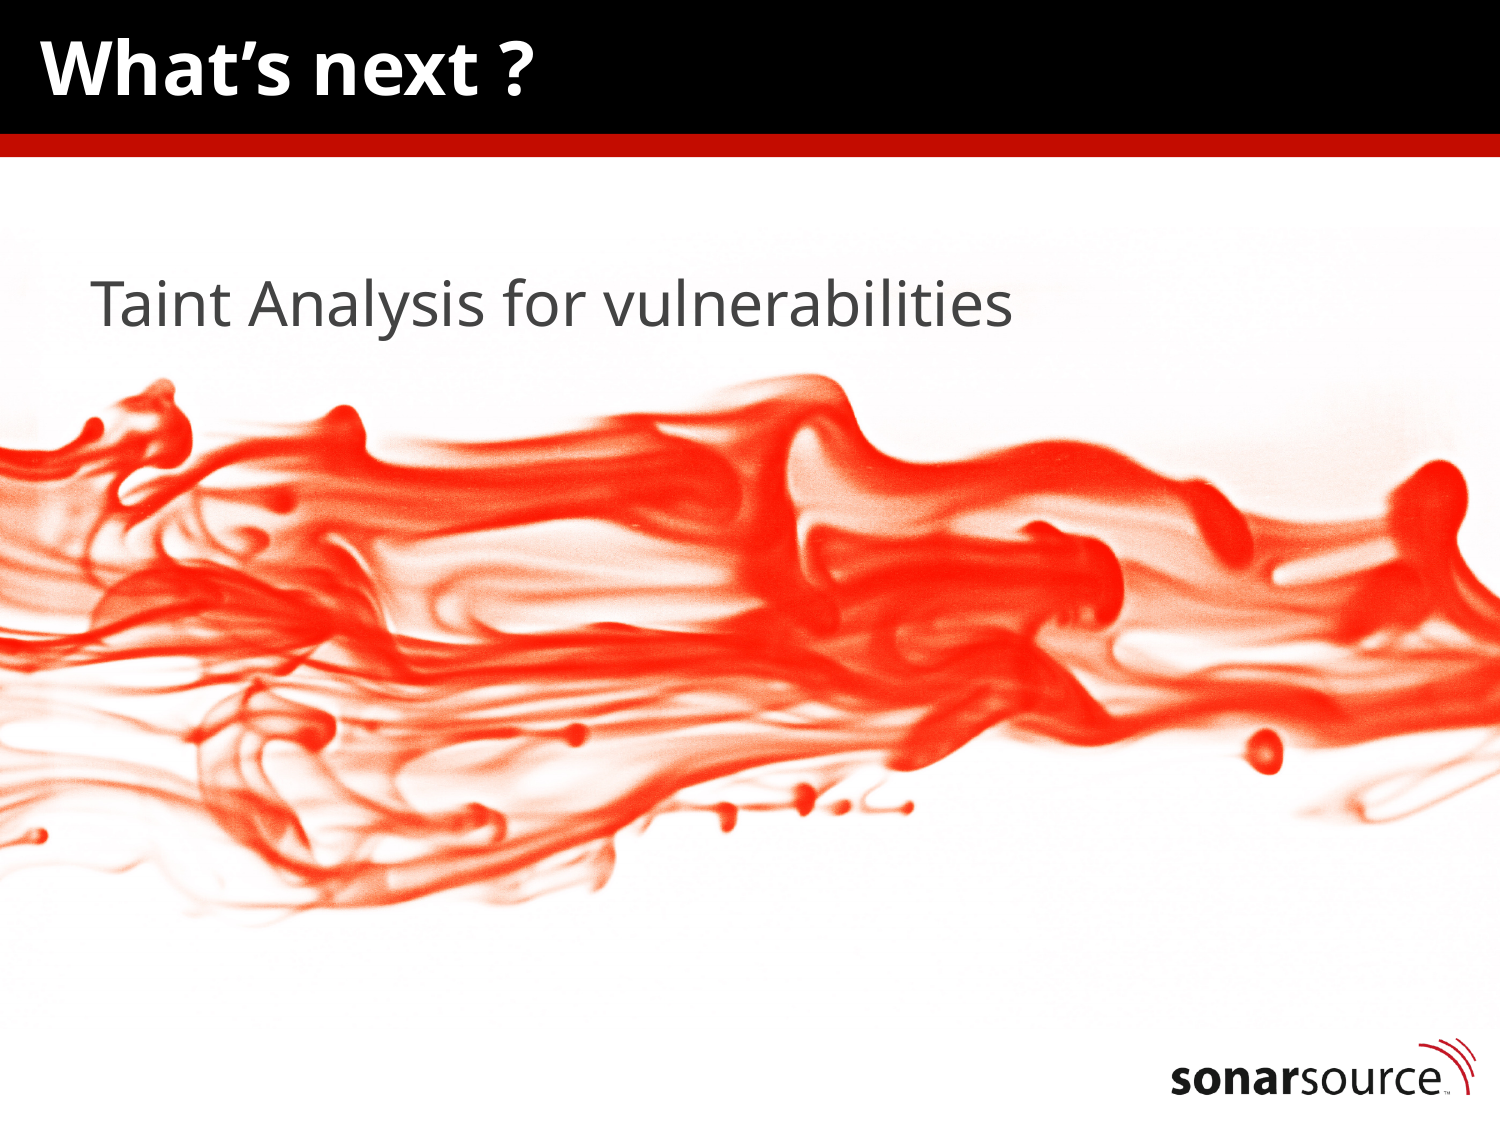

# What’s next ?
Taint Analysis for vulnerabilities